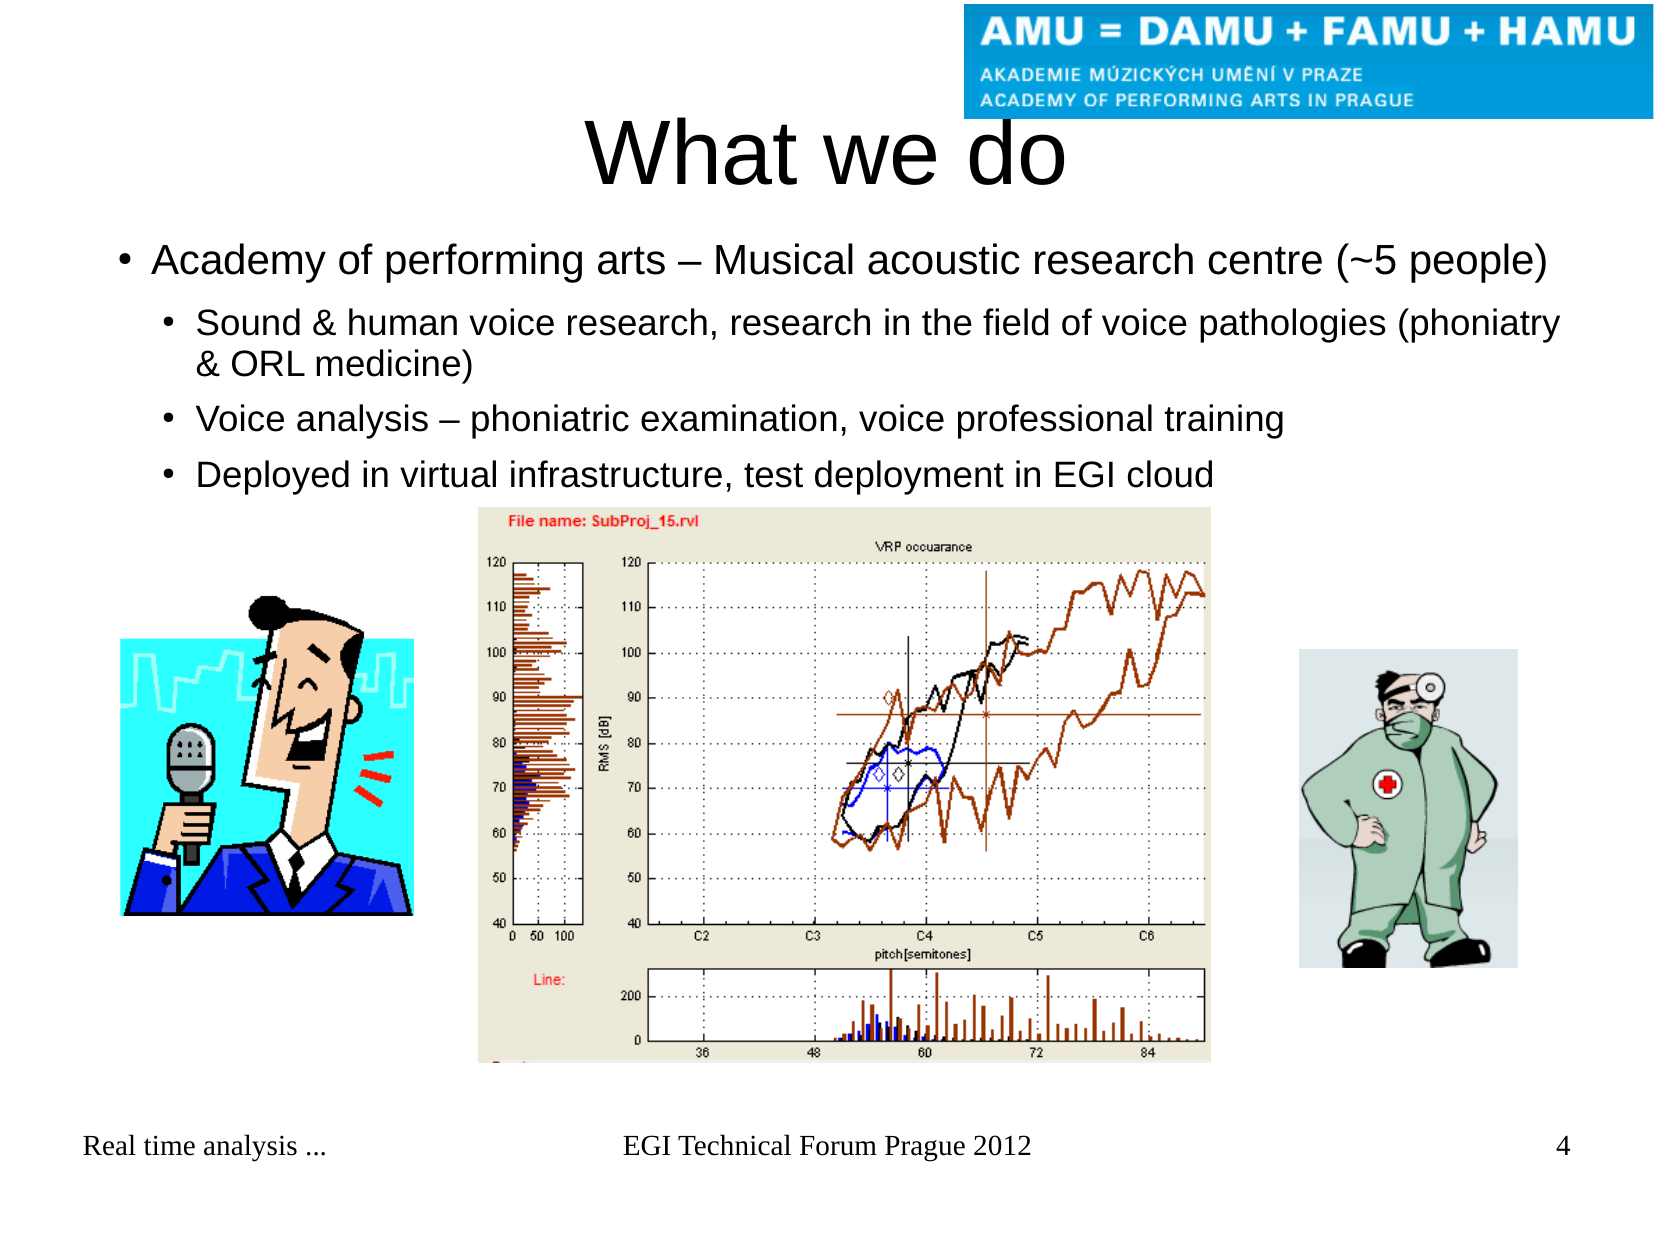

# What we do
Academy of performing arts – Musical acoustic research centre (~5 people)
Sound & human voice research, research in the field of voice pathologies (phoniatry & ORL medicine)
Voice analysis – phoniatric examination, voice professional training
Deployed in virtual infrastructure, test deployment in EGI cloud
Real time analysis ...
EGI Technical Forum Prague 2012
4